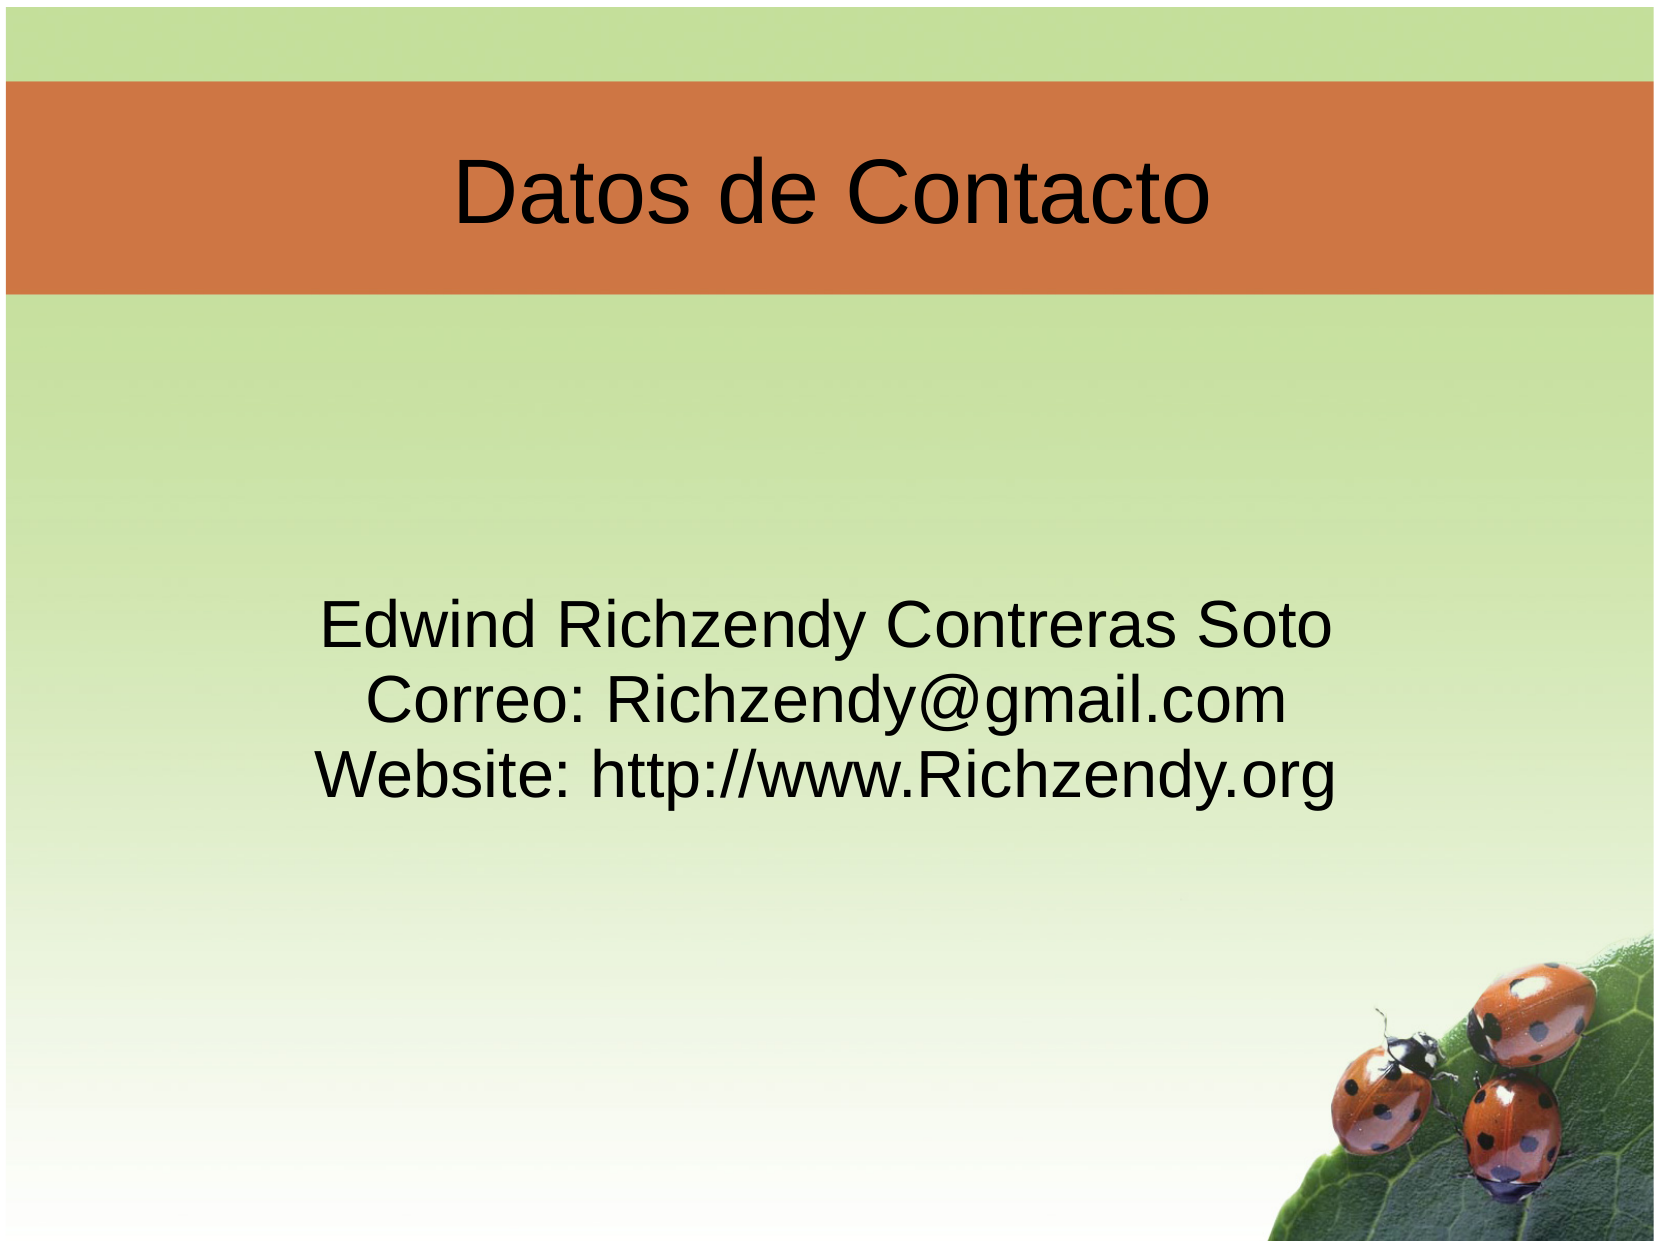

# Datos de Contacto
Edwind Richzendy Contreras Soto
Correo: Richzendy@gmail.com
Website: http://www.Richzendy.org